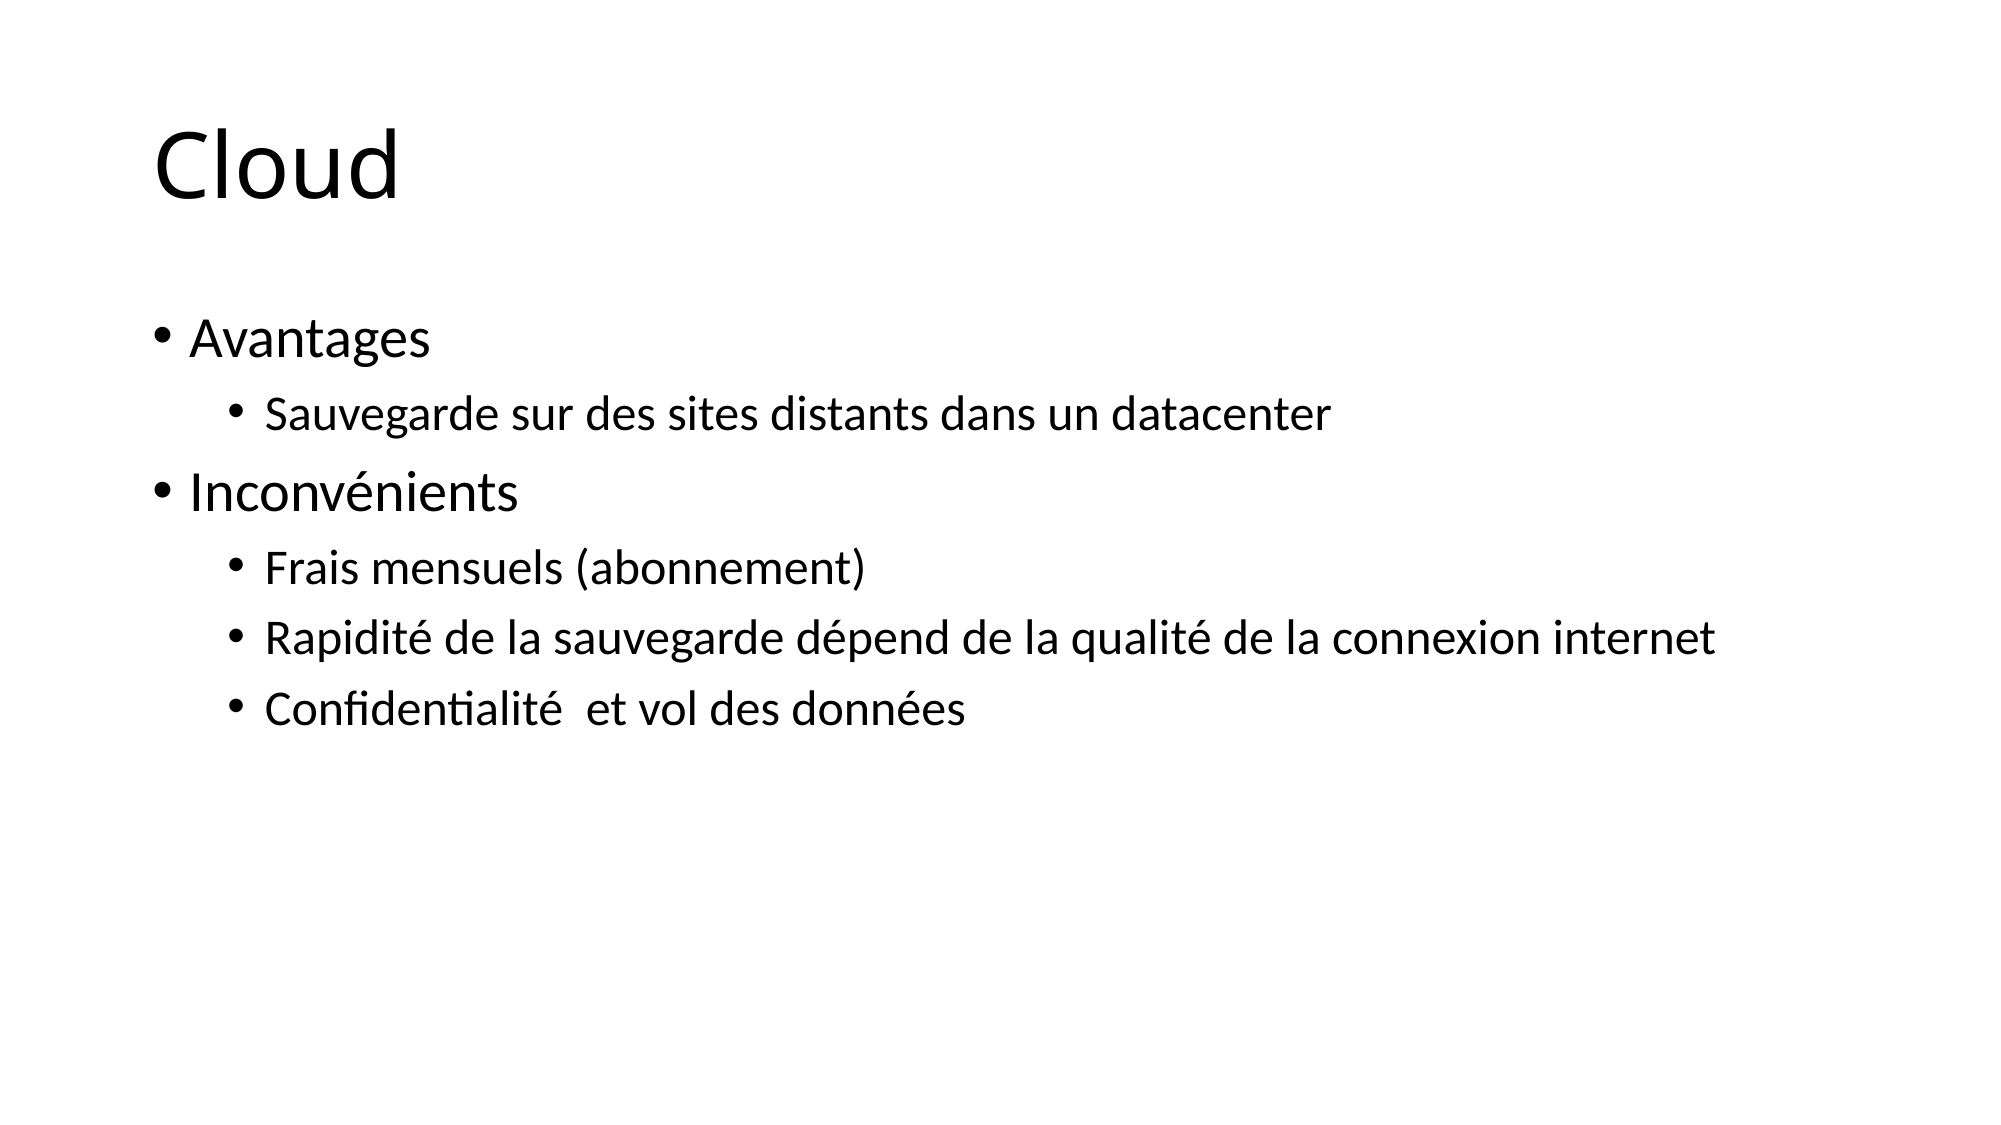

# Cloud
Avantages
Sauvegarde sur des sites distants dans un datacenter
Inconvénients
Frais mensuels (abonnement)
Rapidité de la sauvegarde dépend de la qualité de la connexion internet
Confidentialité et vol des données